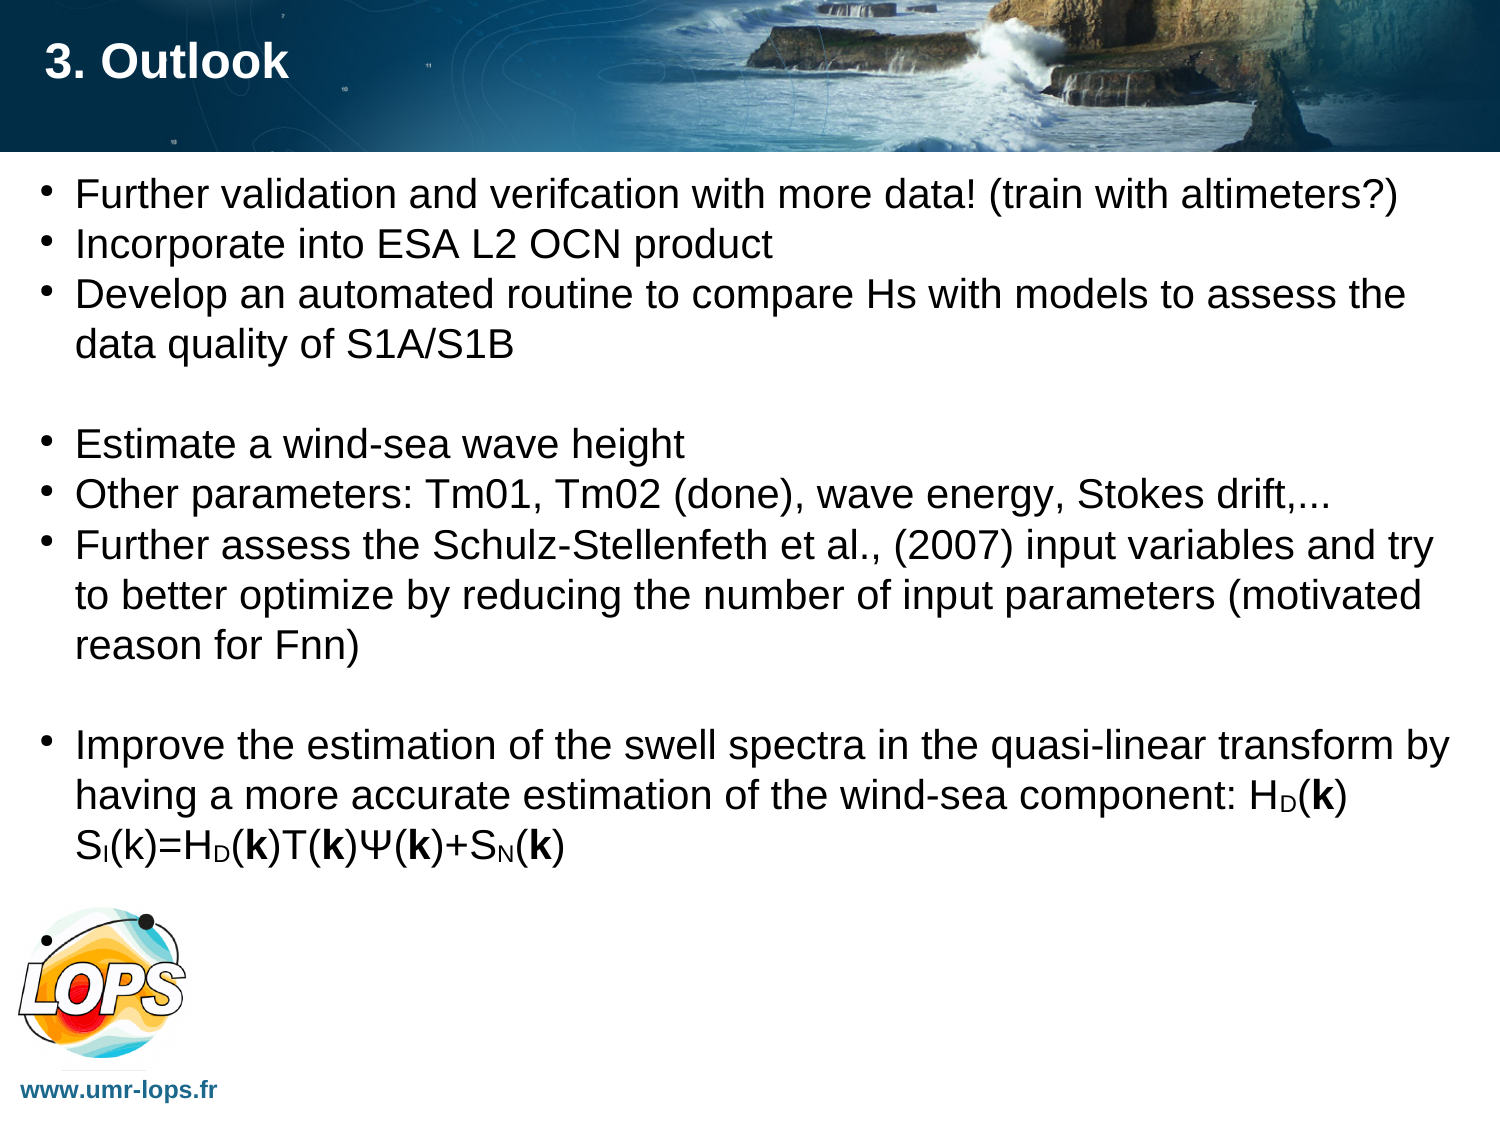

3. Outlook
Further validation and verifcation with more data! (train with altimeters?)
Incorporate into ESA L2 OCN product
Develop an automated routine to compare Hs with models to assess the data quality of S1A/S1B
Estimate a wind-sea wave height
Other parameters: Tm01, Tm02 (done), wave energy, Stokes drift,...
Further assess the Schulz-Stellenfeth et al., (2007) input variables and try to better optimize by reducing the number of input parameters (motivated reason for Fnn)
Improve the estimation of the swell spectra in the quasi-linear transform by having a more accurate estimation of the wind-sea component: HD(k) SI(k)=HD(k)T(k)Ψ(k)+SN(k)